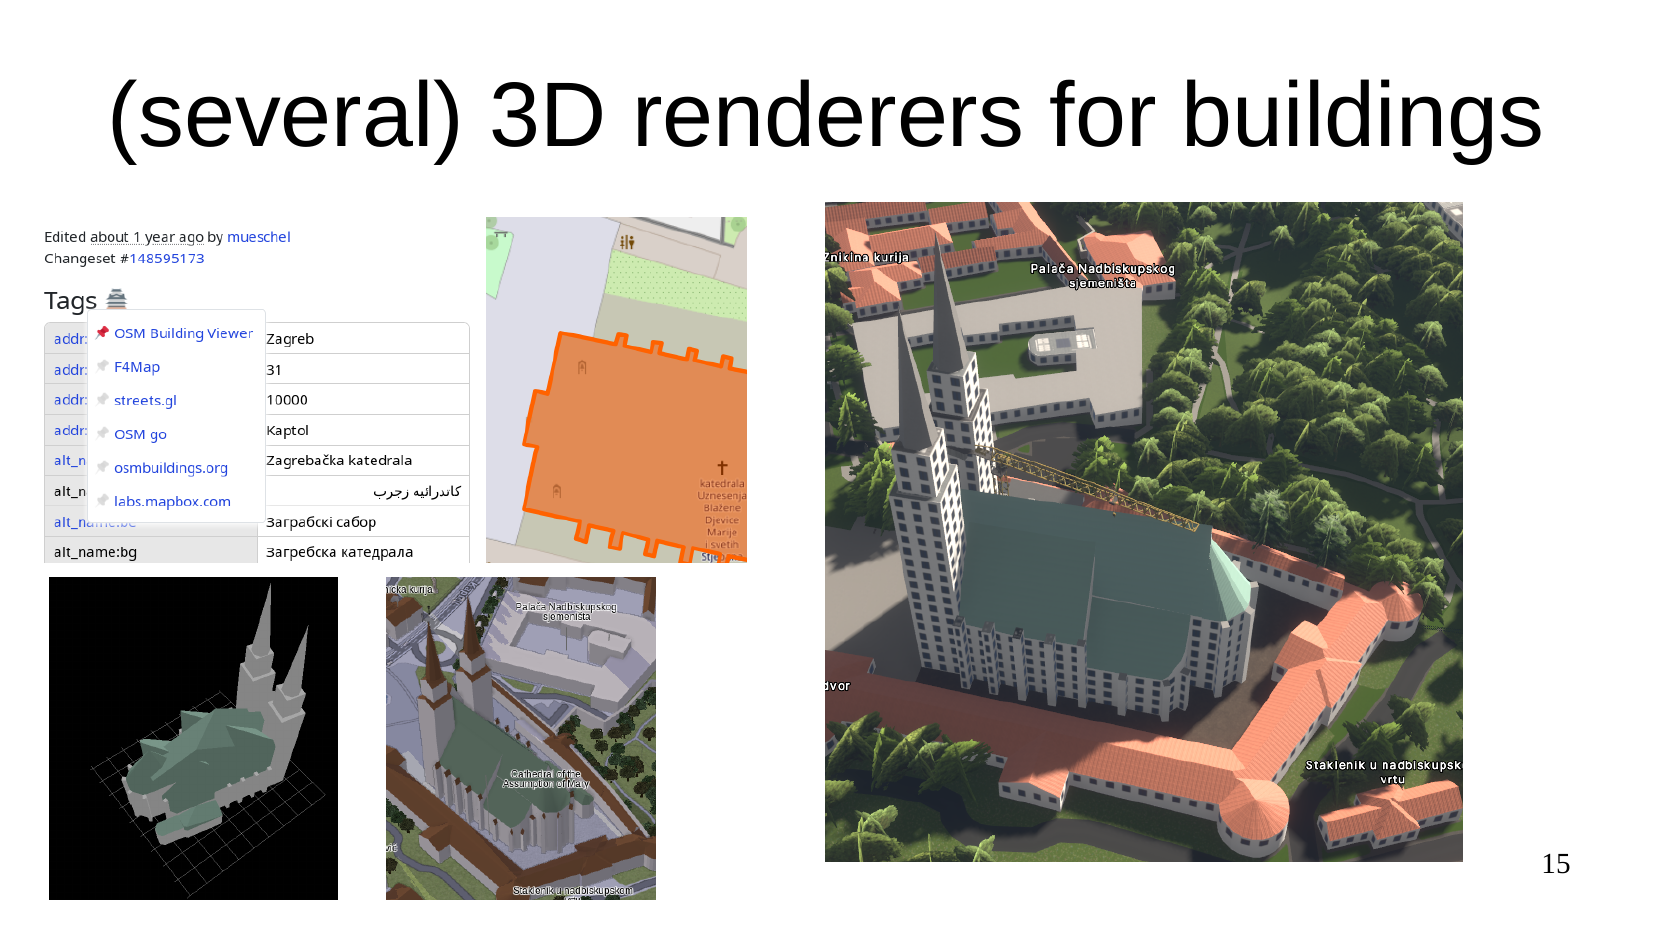

# (several) 3D renderers for buildings
15